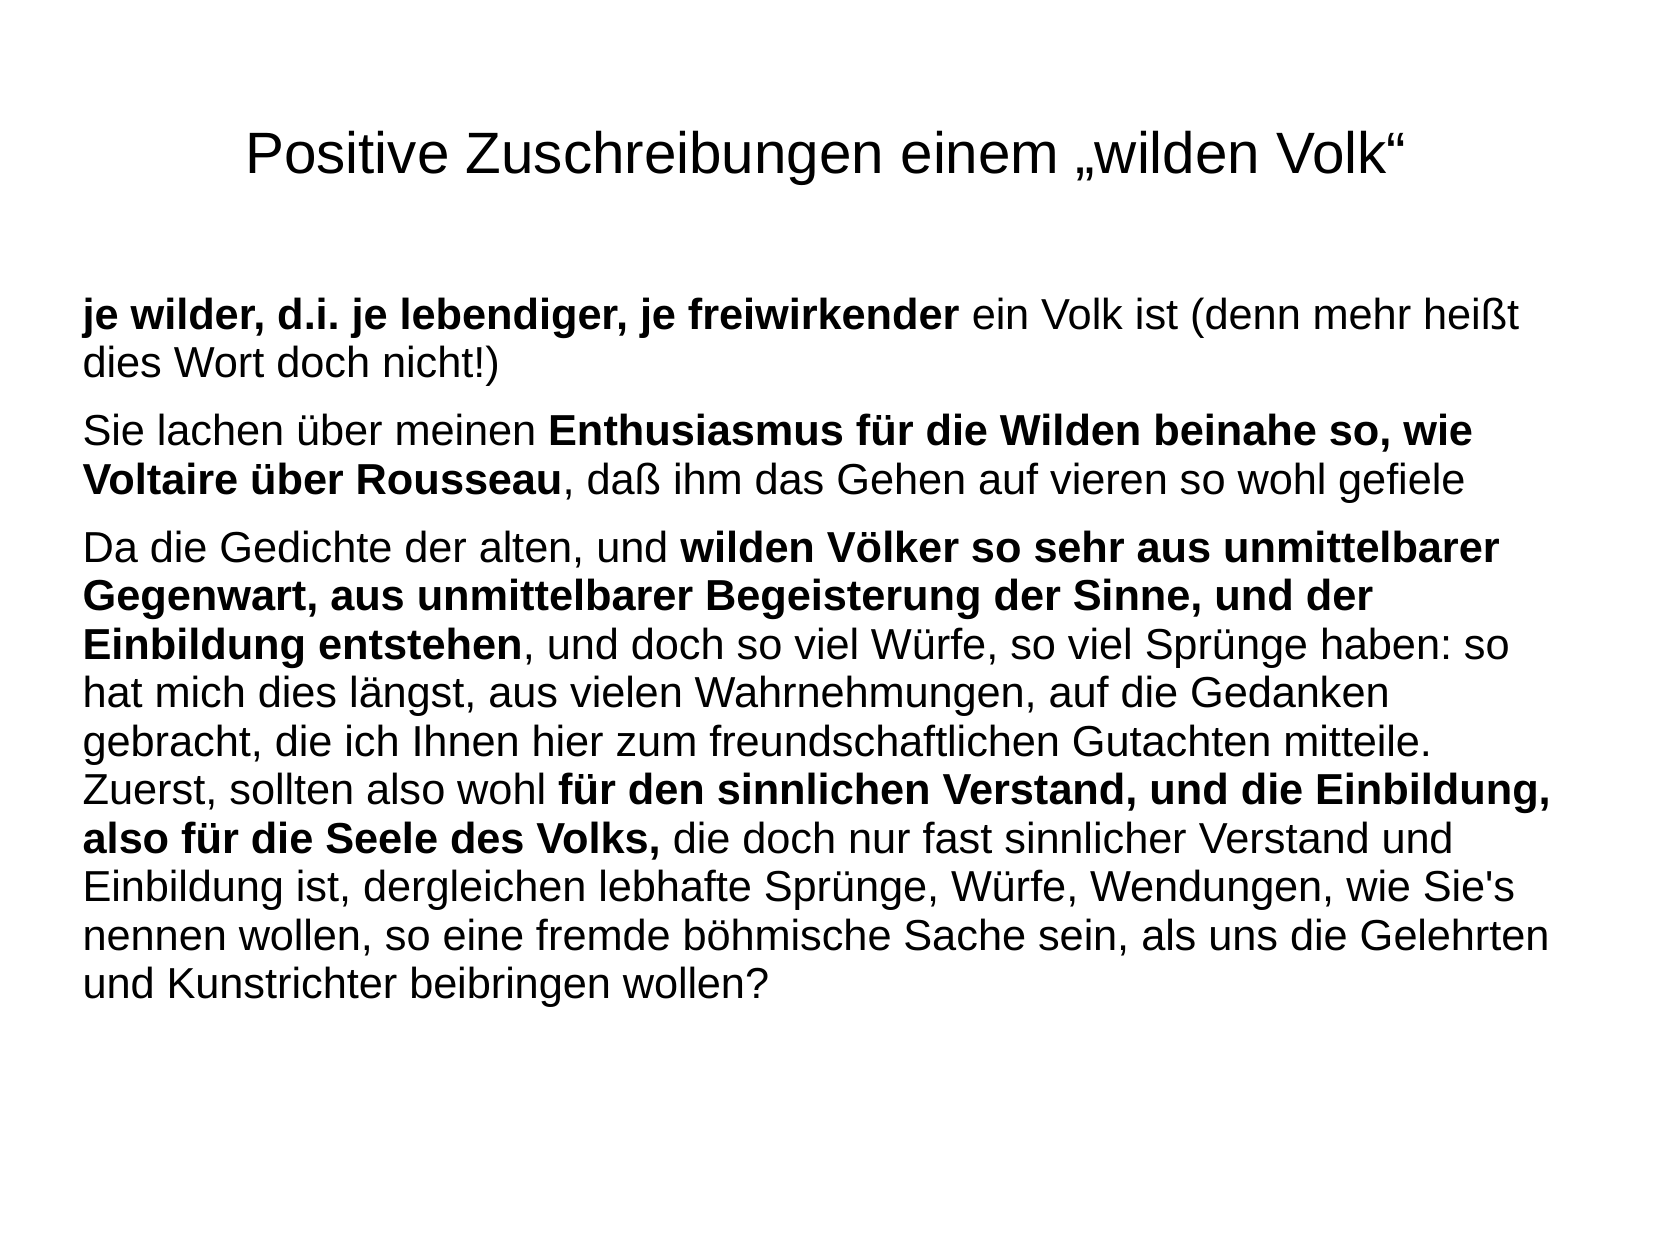

# Positive Zuschreibungen einem „wilden Volk“
je wilder, d.i. je lebendiger, je freiwirkender ein Volk ist (denn mehr heißt dies Wort doch nicht!)
Sie lachen über meinen Enthusiasmus für die Wilden beinahe so, wie Voltaire über Rousseau, daß ihm das Gehen auf vieren so wohl gefiele
Da die Gedichte der alten, und wilden Völker so sehr aus unmittelbarer Gegenwart, aus unmittelbarer Begeisterung der Sinne, und der Einbildung entstehen, und doch so viel Würfe, so viel Sprünge haben: so hat mich dies längst, aus vielen Wahrnehmungen, auf die Gedanken gebracht, die ich Ihnen hier zum freundschaftlichen Gutachten mitteile. Zuerst, sollten also wohl für den sinnlichen Verstand, und die Einbildung, also für die Seele des Volks, die doch nur fast sinnlicher Verstand und Einbildung ist, dergleichen lebhafte Sprünge, Würfe, Wendungen, wie Sie's nennen wollen, so eine fremde böhmische Sache sein, als uns die Gelehrten und Kunstrichter beibringen wollen?